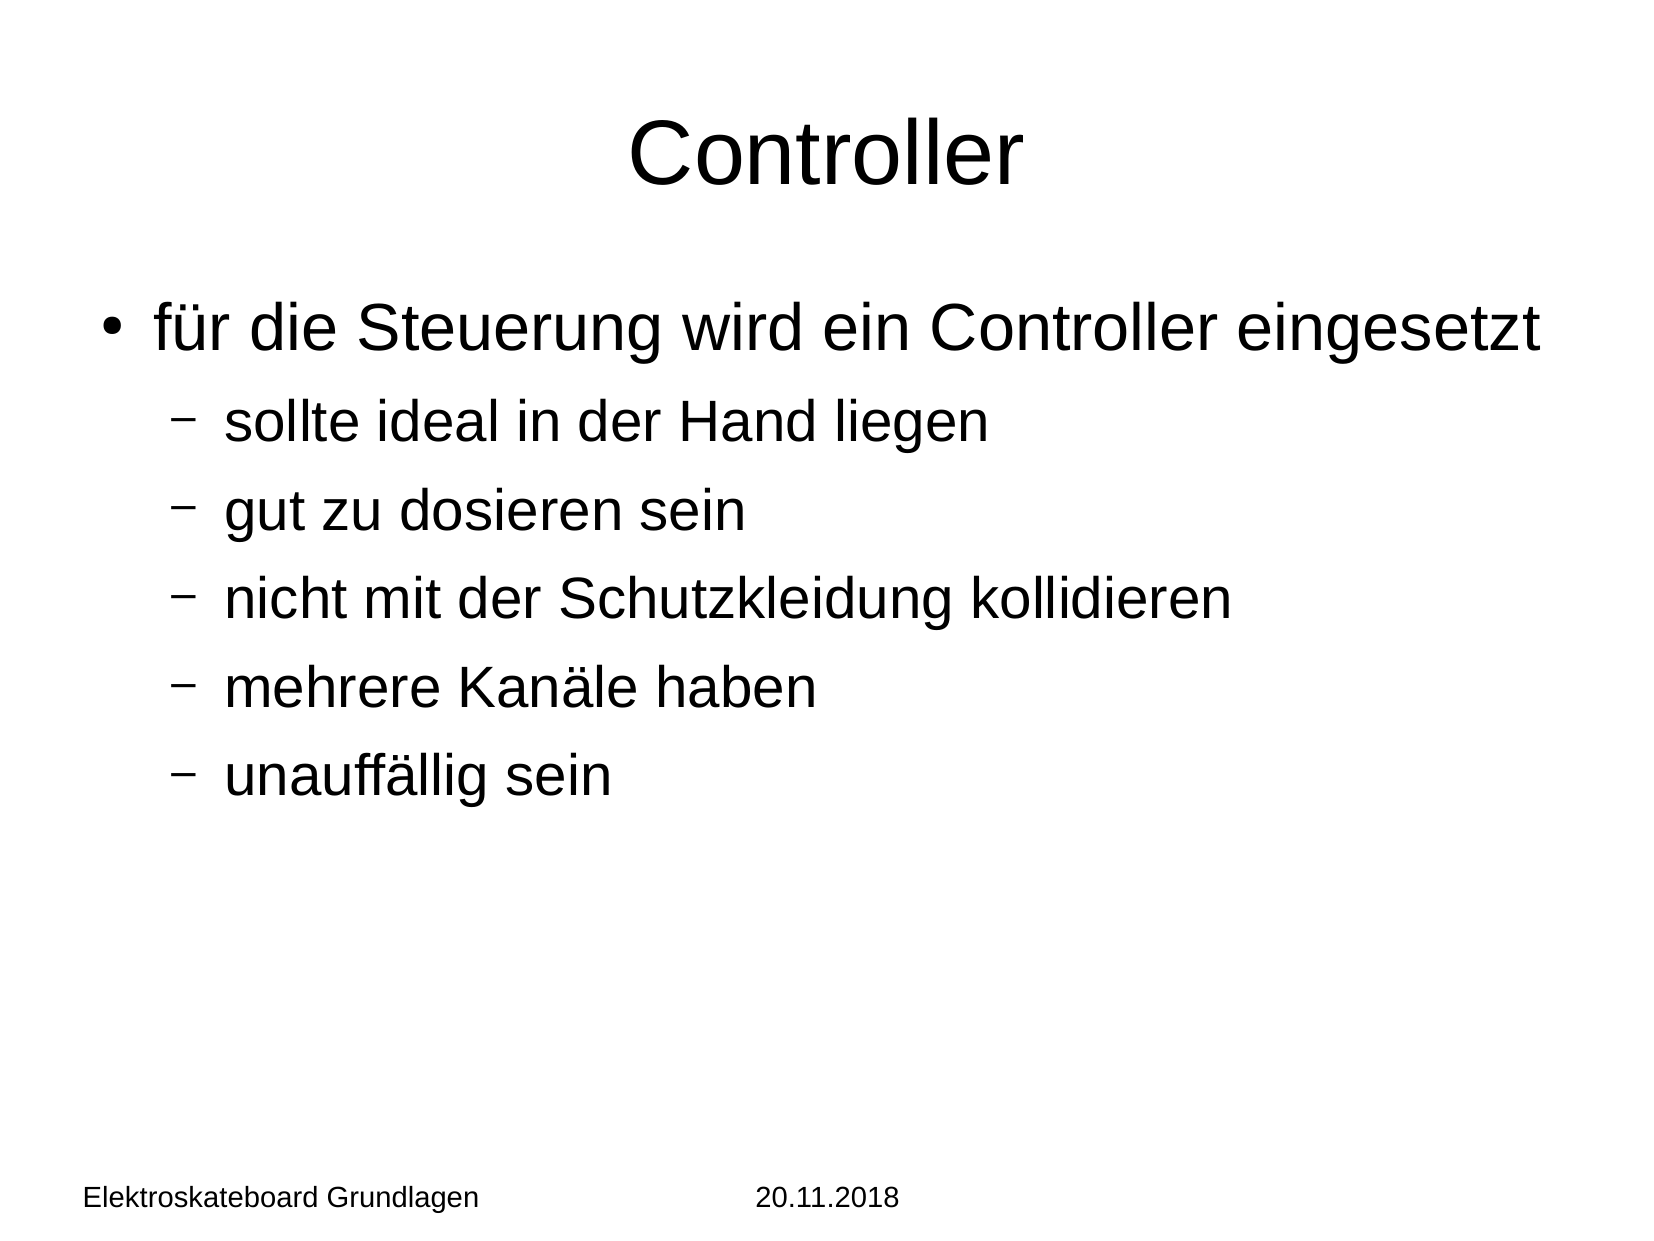

# Controller
für die Steuerung wird ein Controller eingesetzt
sollte ideal in der Hand liegen
gut zu dosieren sein
nicht mit der Schutzkleidung kollidieren
mehrere Kanäle haben
unauffällig sein